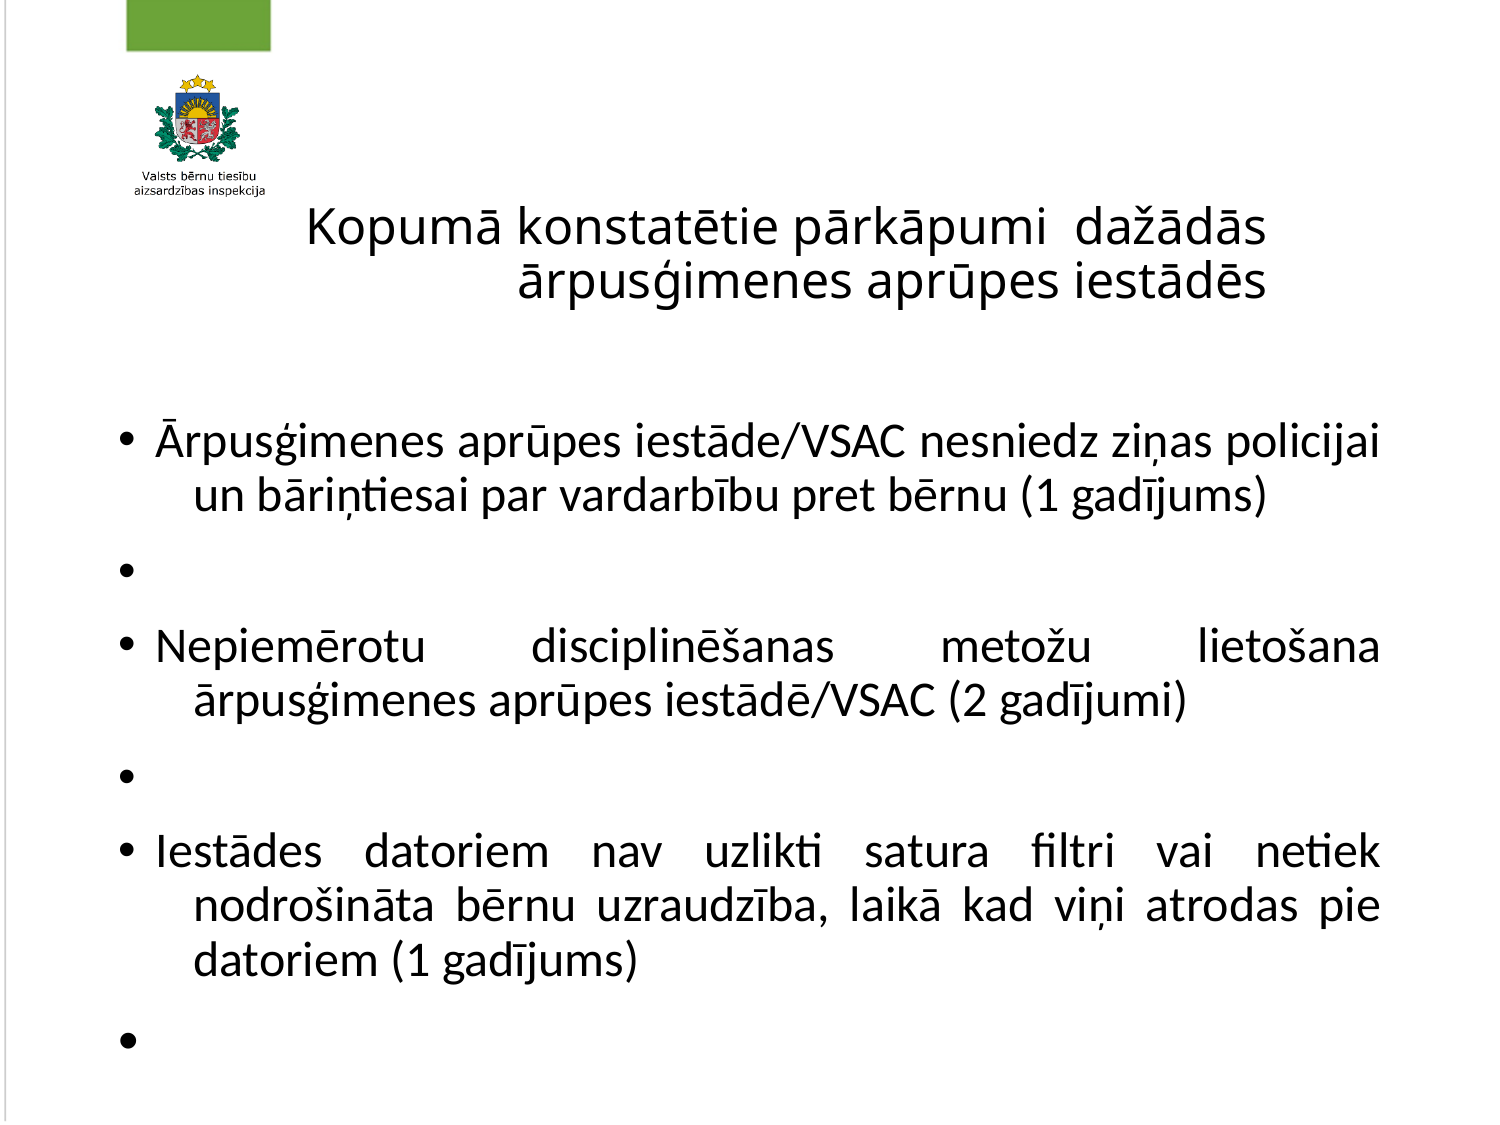

# Kopumā konstatētie pārkāpumi dažādās ārpusģimenes aprūpes iestādēs
Ārpusģimenes aprūpes iestāde/VSAC nesniedz ziņas policijai un bāriņtiesai par vardarbību pret bērnu (1 gadījums)
Nepiemērotu disciplinēšanas metožu lietošana ārpusģimenes aprūpes iestādē/VSAC (2 gadījumi)
Iestādes datoriem nav uzlikti satura filtri vai netiek nodrošināta bērnu uzraudzība, laikā kad viņi atrodas pie datoriem (1 gadījums)